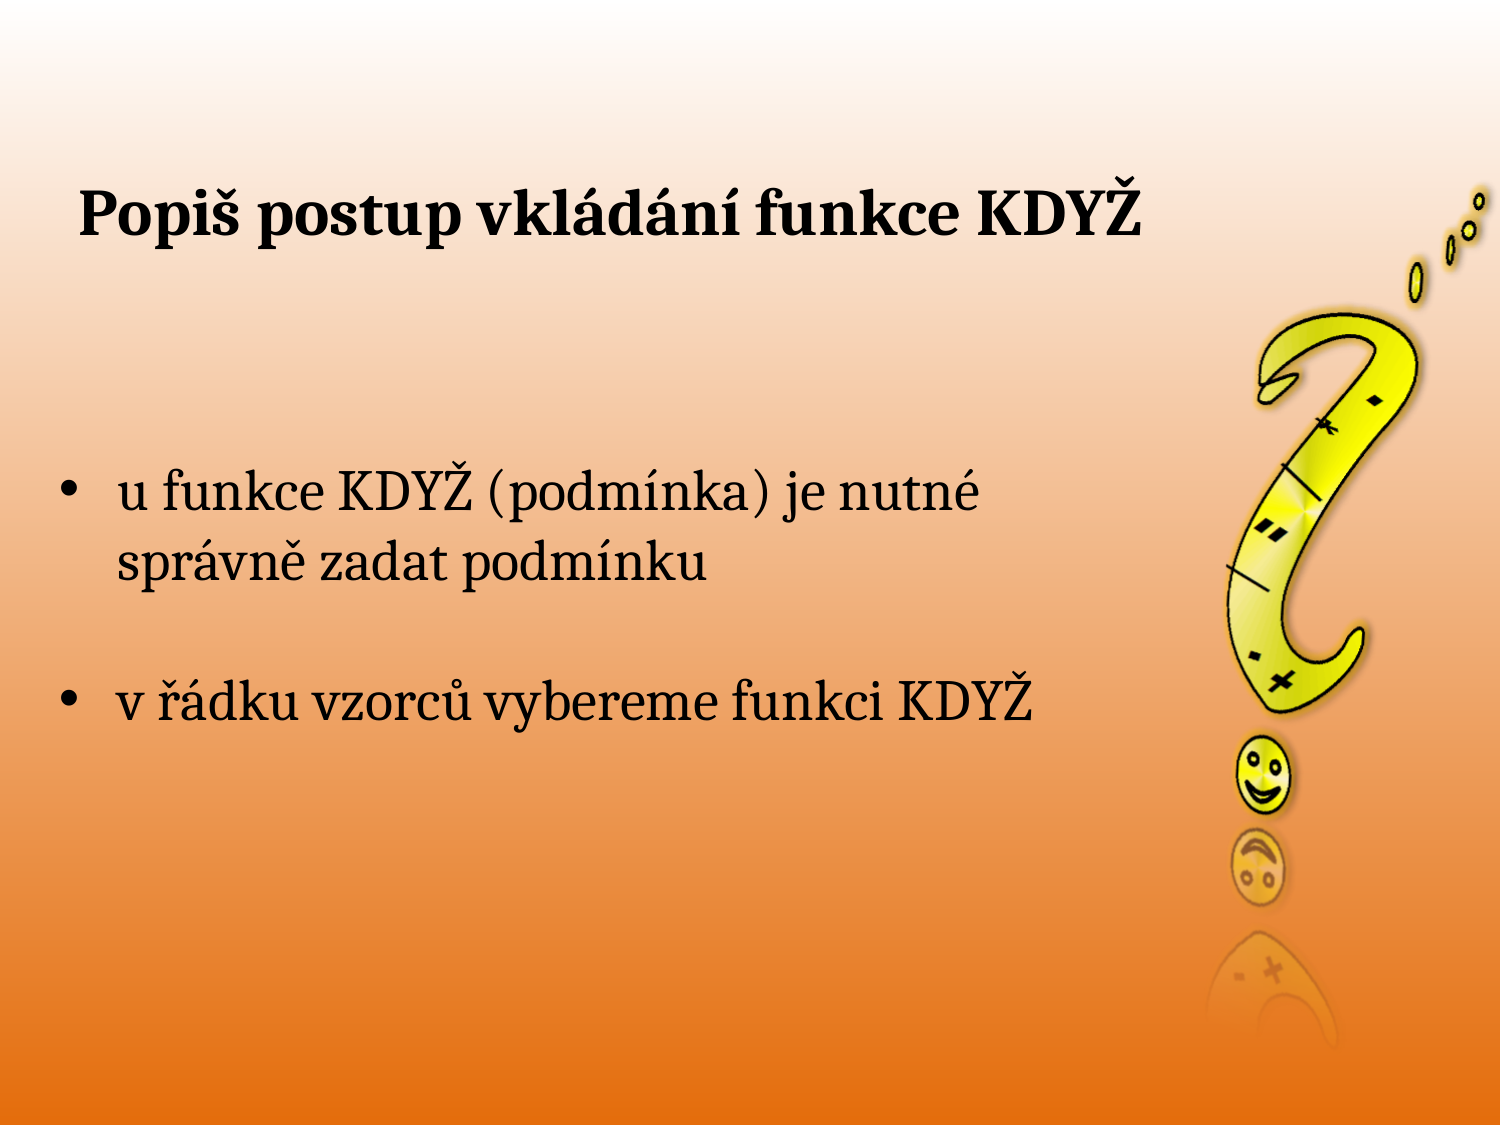

Popiš postup vkládání funkce KDYŽ
u funkce KDYŽ (podmínka) je nutné správně zadat podmínku
v řádku vzorců vybereme funkci KDYŽ